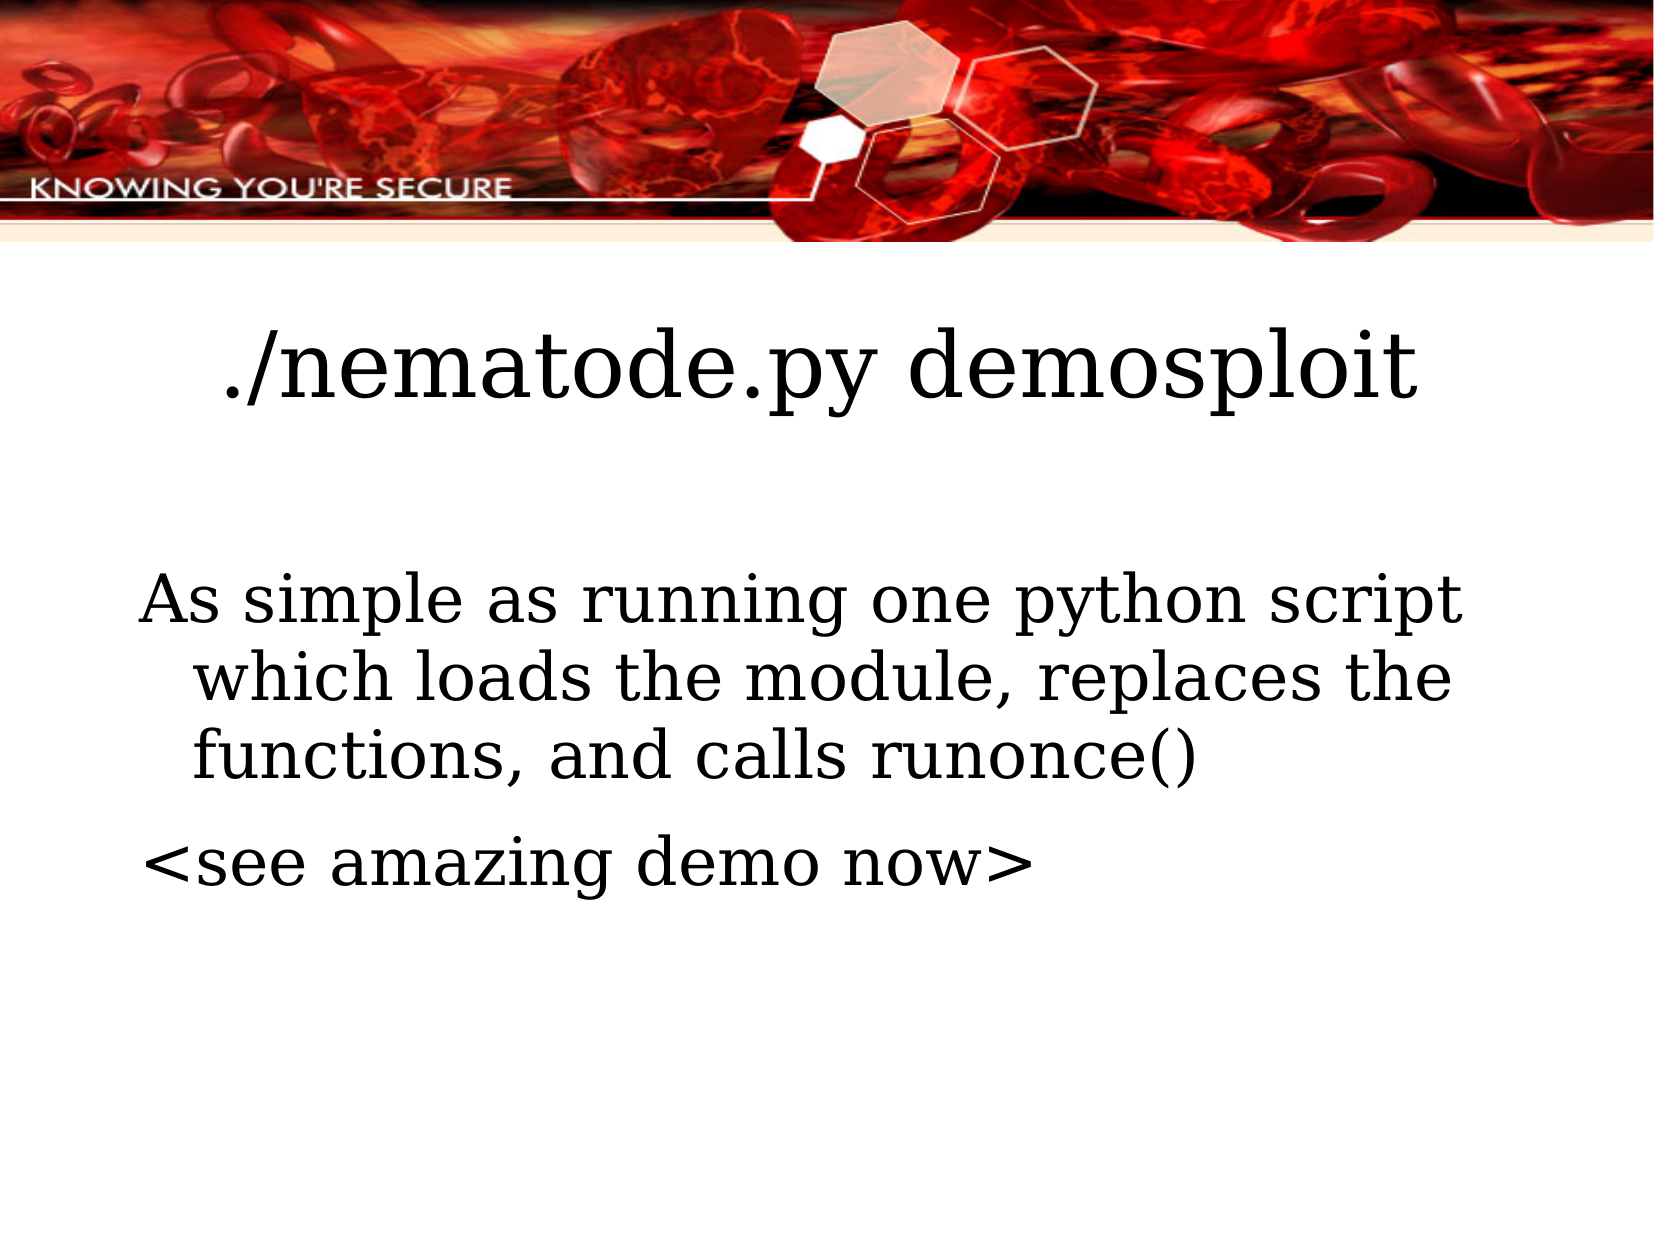

# ./nematode.py demosploit
As simple as running one python script which loads the module, replaces the functions, and calls runonce()
<see amazing demo now>